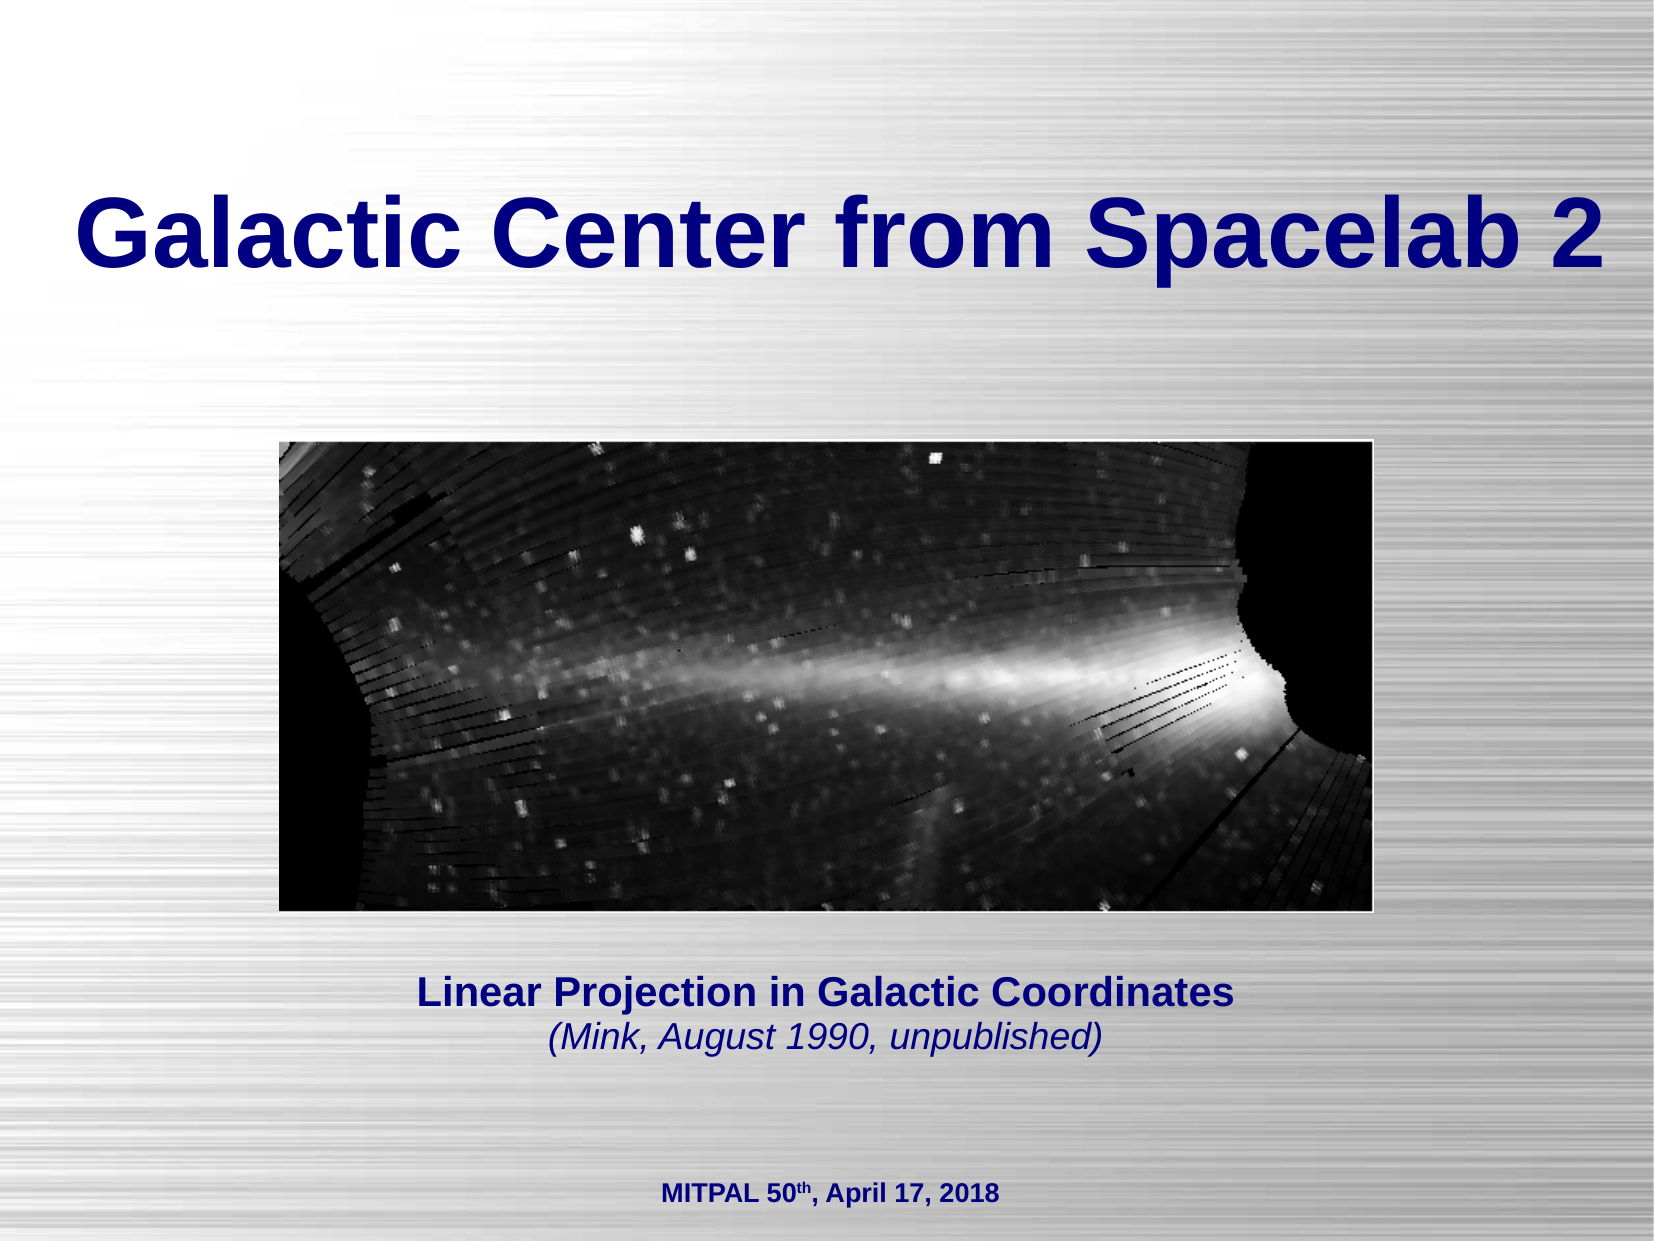

Galactic Center from Spacelab 2
Linear Projection in Galactic Coordinates
(Mink, August 1990, unpublished)
MITPAL 50th, April 17, 2018